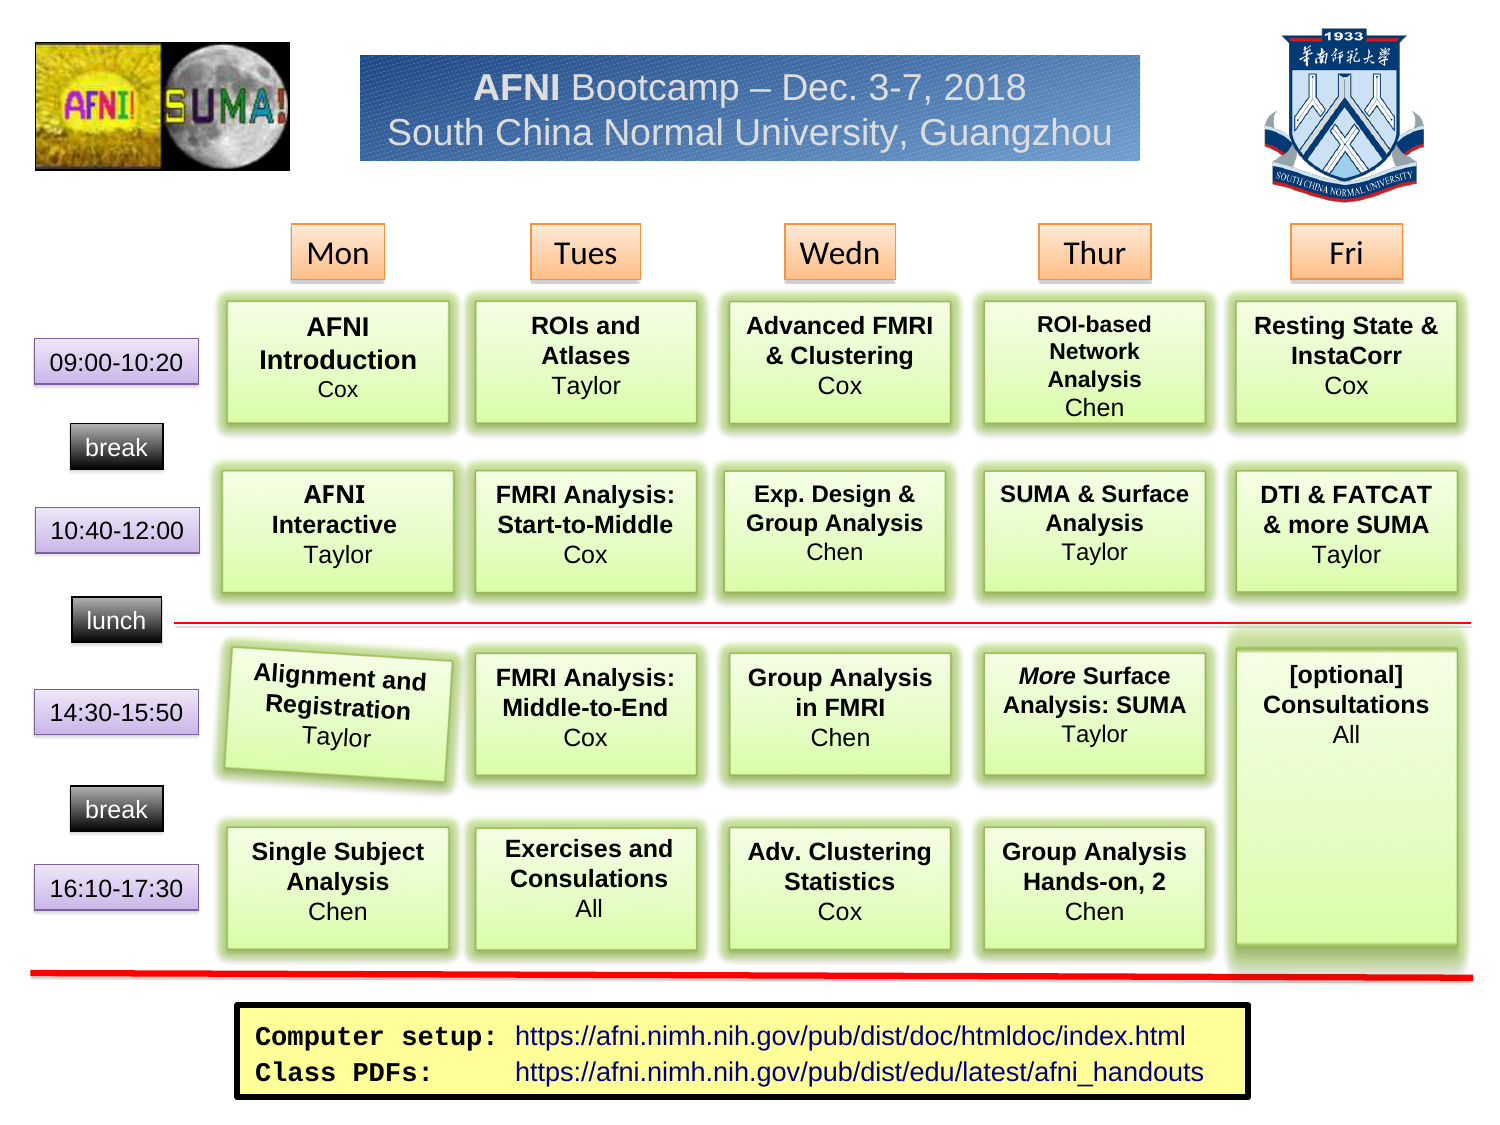

AFNI Bootcamp – Dec. 3-7, 2018
South China Normal University, Guangzhou
Fri
Mon
Tues
Wedn
Thur
Advanced FMRI & Clustering
Cox
ROI-based Network Analysis
Chen
Resting State & InstaCorr
Cox
AFNI
Introduction
Cox
ROIs and Atlases
Taylor
09:00-10:20
break
AFNI
Interactive
Taylor
FMRI Analysis: Start-to-Middle
Cox
SUMA & Surface Analysis
Taylor
DTI & FATCAT
& more SUMA
Taylor
Exp. Design & Group Analysis
Chen
10:40-12:00
lunch
[optional]
Consultations
All
Alignment and
Registration
Taylor
More Surface Analysis: SUMA
Taylor
FMRI Analysis: Middle-to-End
Cox
Group Analysis in FMRI
Chen
14:30-15:50
break
Adv. Clustering Statistics
Cox
Single Subject Analysis
Chen
Group Analysis Hands-on, 2
Chen
Exercises and Consulations
All
16:10-17:30
Computer setup: https://afni.nimh.nih.gov/pub/dist/doc/htmldoc/index.html
Class PDFs: https://afni.nimh.nih.gov/pub/dist/edu/latest/afni_handouts